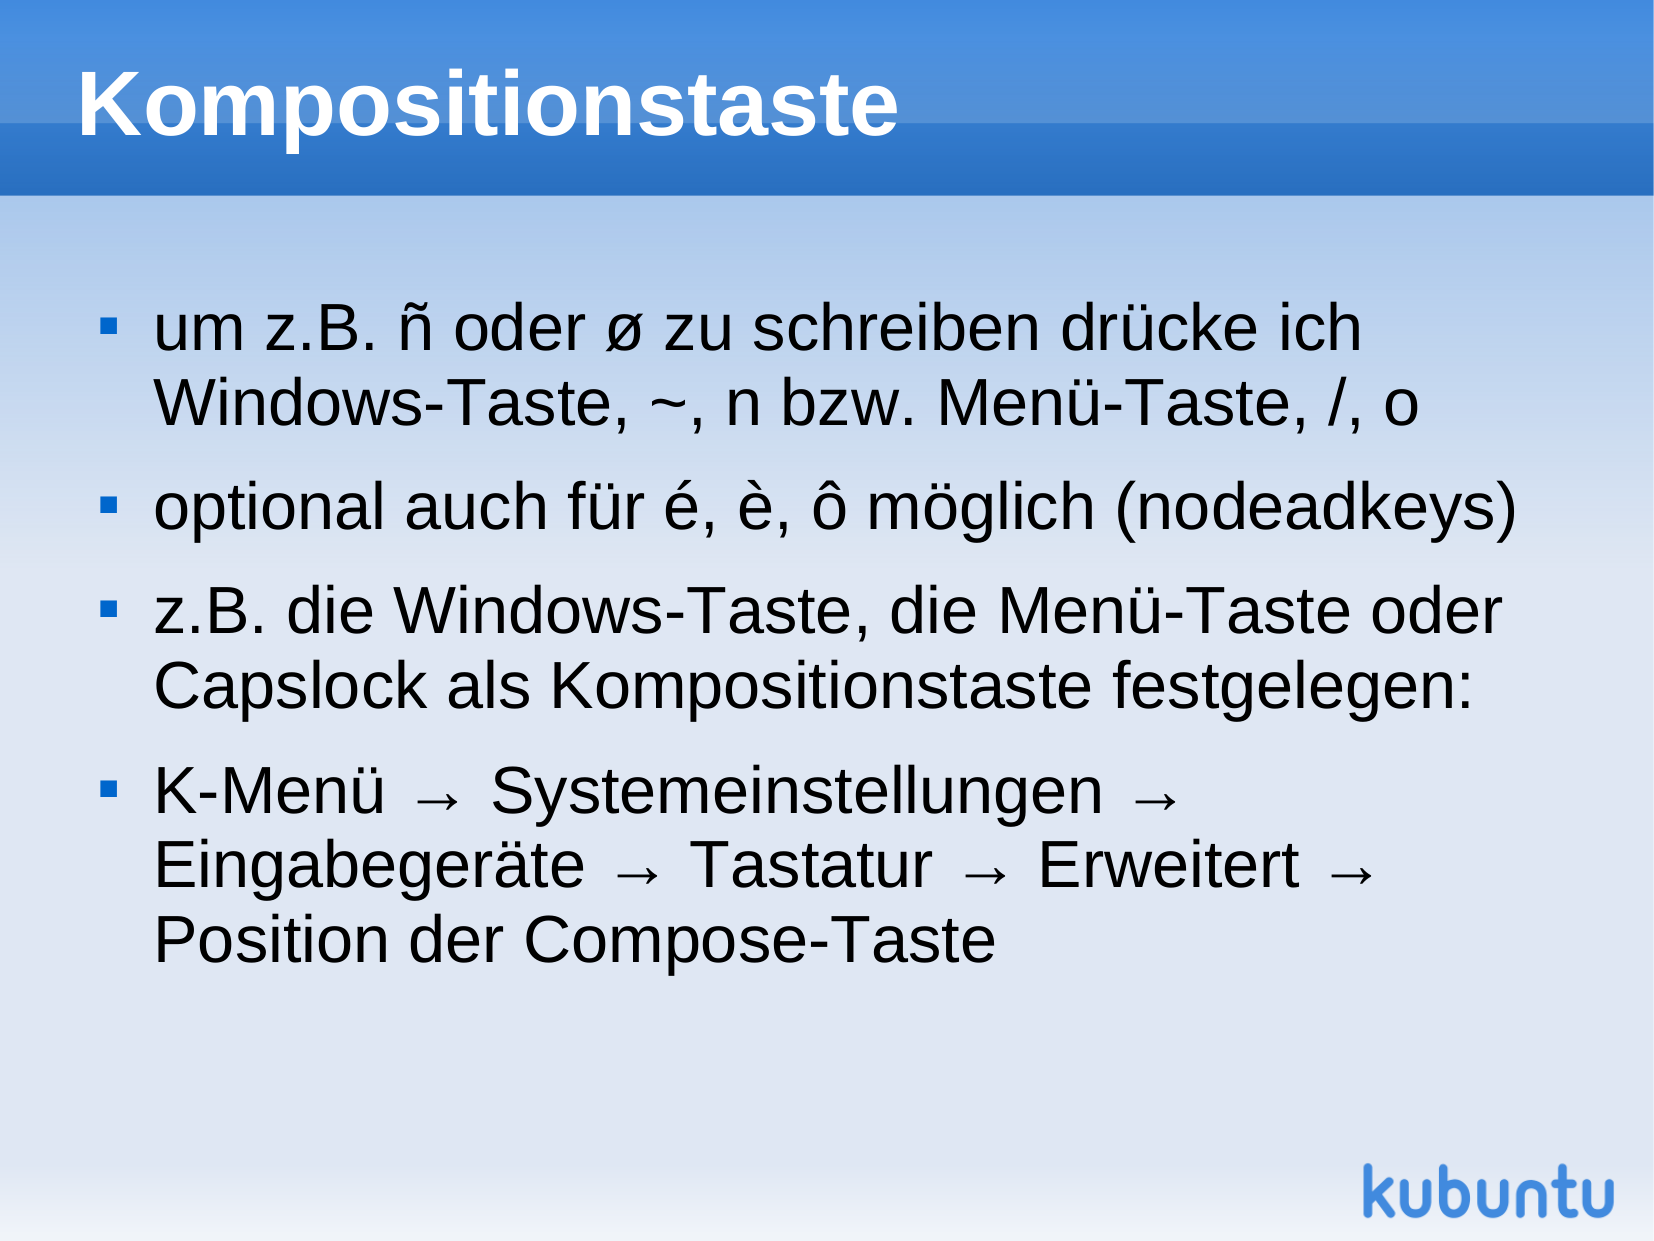

# Kompositionstaste
um z.B. ñ oder ø zu schreiben drücke ich Windows-Taste, ~, n bzw. Menü-Taste, /, o
optional auch für é, è, ô möglich (nodeadkeys)
z.B. die Windows-Taste, die Menü-Taste oder Capslock als Kompositionstaste festgelegen:
K-Menü → Systemeinstellungen → Eingabegeräte → Tastatur → Erweitert → Position der Compose-Taste